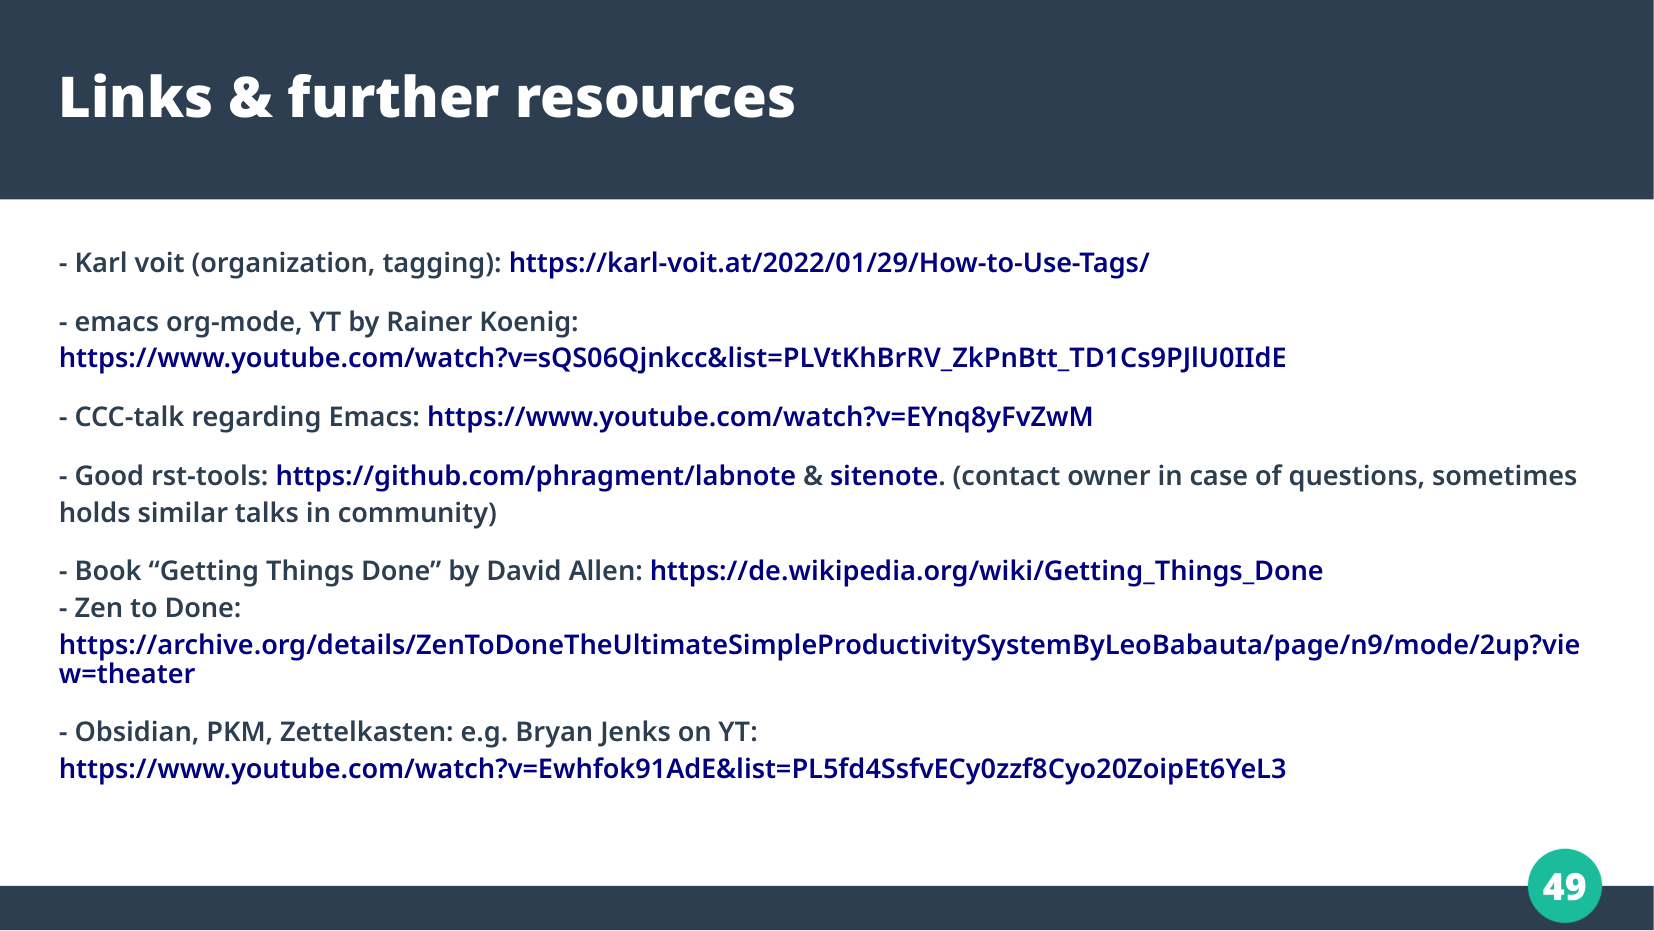

# Links & further resources
- Karl voit (organization, tagging): https://karl-voit.at/2022/01/29/How-to-Use-Tags/
- emacs org-mode, YT by Rainer Koenig: https://www.youtube.com/watch?v=sQS06Qjnkcc&list=PLVtKhBrRV_ZkPnBtt_TD1Cs9PJlU0IIdE
- CCC-talk regarding Emacs: https://www.youtube.com/watch?v=EYnq8yFvZwM
- Good rst-tools: https://github.com/phragment/labnote & sitenote. (contact owner in case of questions, sometimes holds similar talks in community)
- Book “Getting Things Done” by David Allen: https://de.wikipedia.org/wiki/Getting_Things_Done
- Zen to Done: https://archive.org/details/ZenToDoneTheUltimateSimpleProductivitySystemByLeoBabauta/page/n9/mode/2up?view=theater
- Obsidian, PKM, Zettelkasten: e.g. Bryan Jenks on YT: https://www.youtube.com/watch?v=Ewhfok91AdE&list=PL5fd4SsfvECy0zzf8Cyo20ZoipEt6YeL3